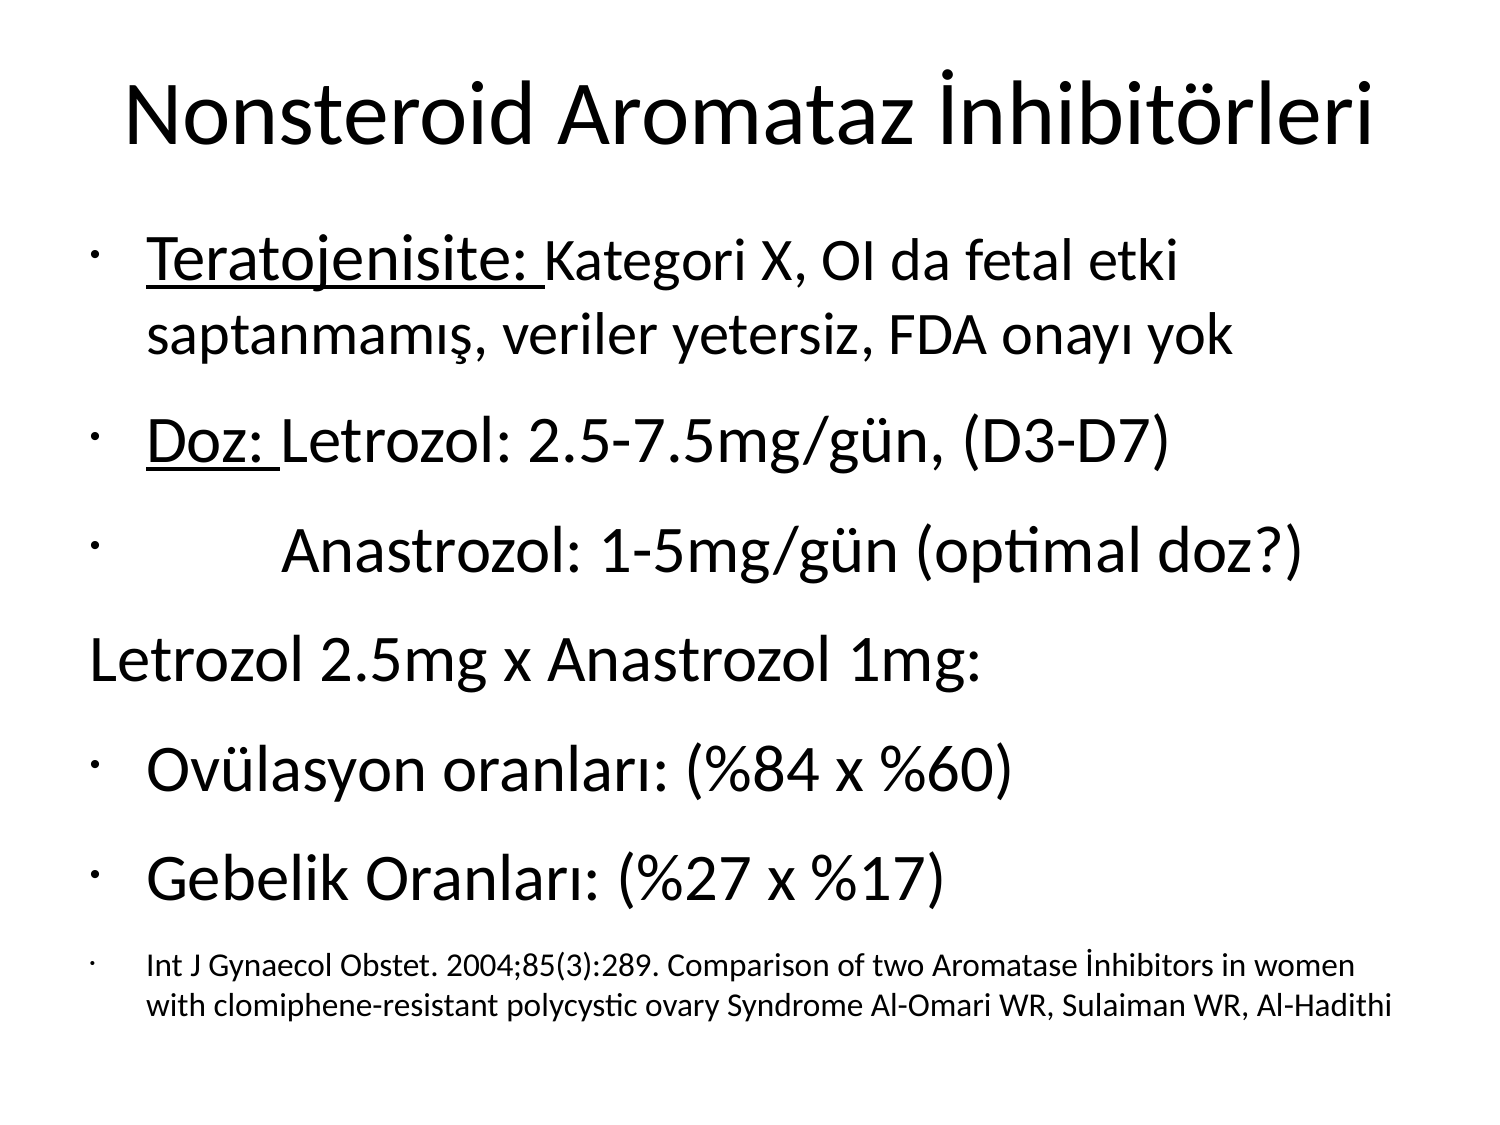

# Nonsteroid Aromataz İnhibitörleri
Teratojenisite: Kategori X, OI da fetal etki saptanmamış, veriler yetersiz, FDA onayı yok
Doz: Letrozol: 2.5-7.5mg/gün, (D3-D7)
 Anastrozol: 1-5mg/gün (optimal doz?)
Letrozol 2.5mg x Anastrozol 1mg:
Ovülasyon oranları: (%84 x %60)
Gebelik Oranları: (%27 x %17)
Int J Gynaecol Obstet. 2004;85(3):289. Comparison of two Aromatase İnhibitors in women with clomiphene-resistant polycystic ovary Syndrome Al-Omari WR, Sulaiman WR, Al-Hadithi